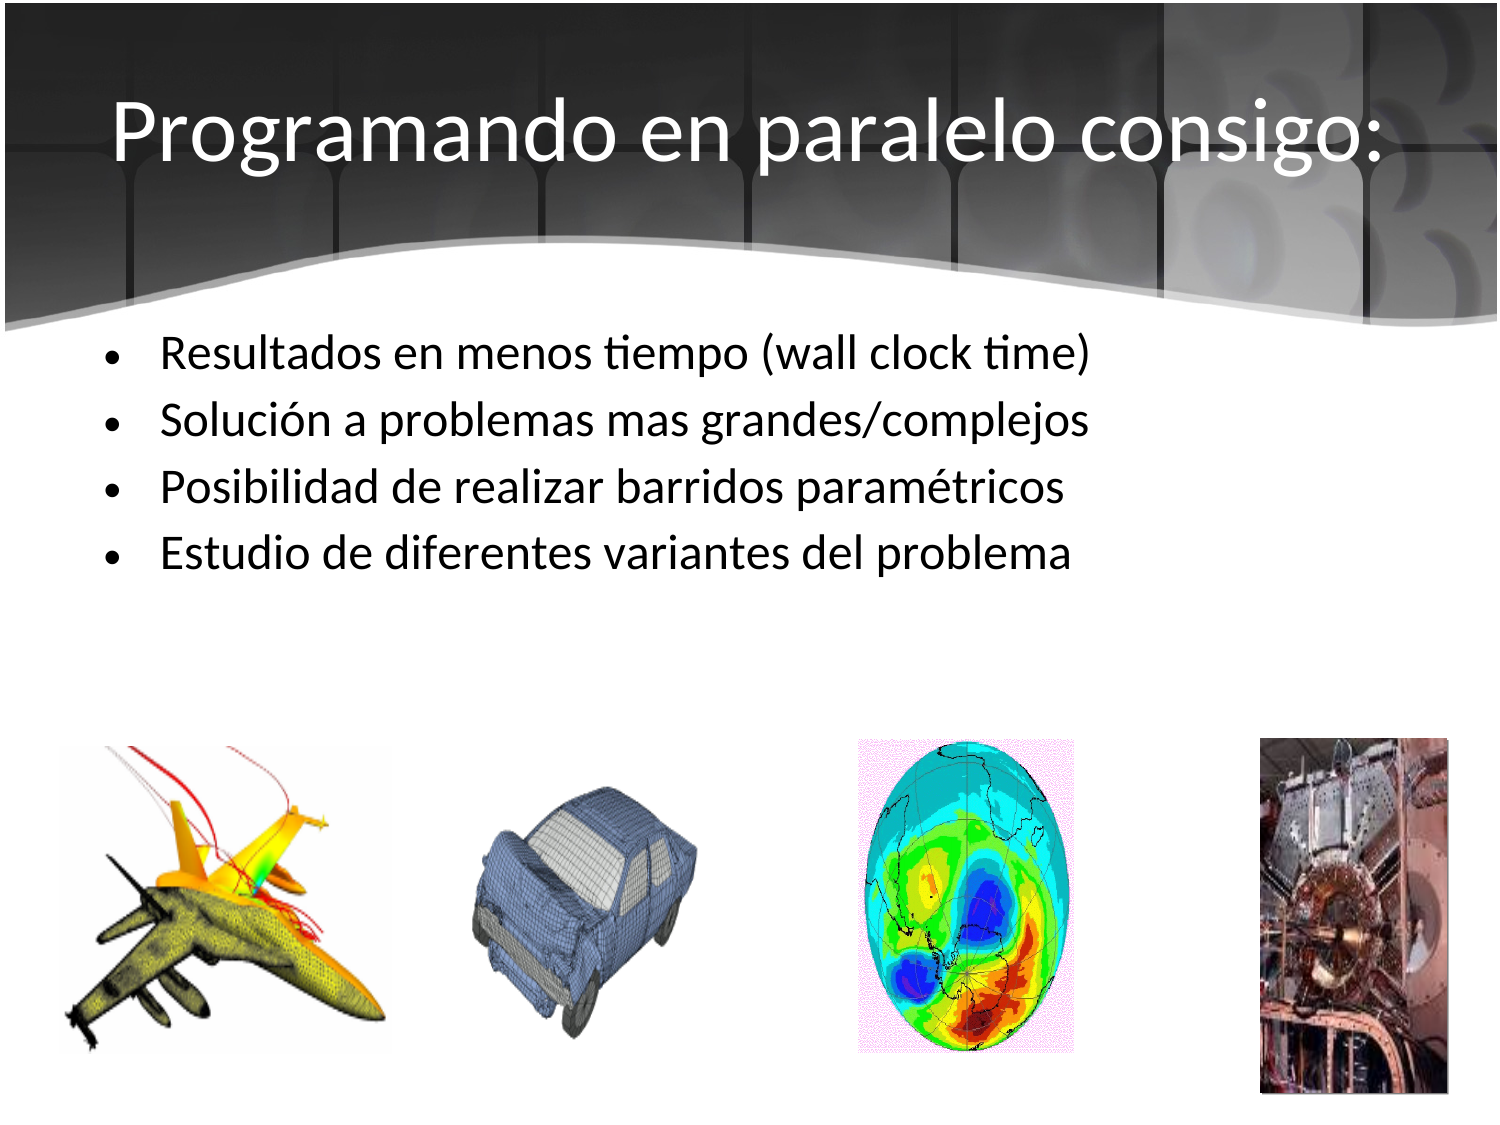

# Programando en paralelo consigo:
Resultados en menos tiempo (wall clock time)
Solución a problemas mas grandes/complejos
Posibilidad de realizar barridos paramétricos
Estudio de diferentes variantes del problema